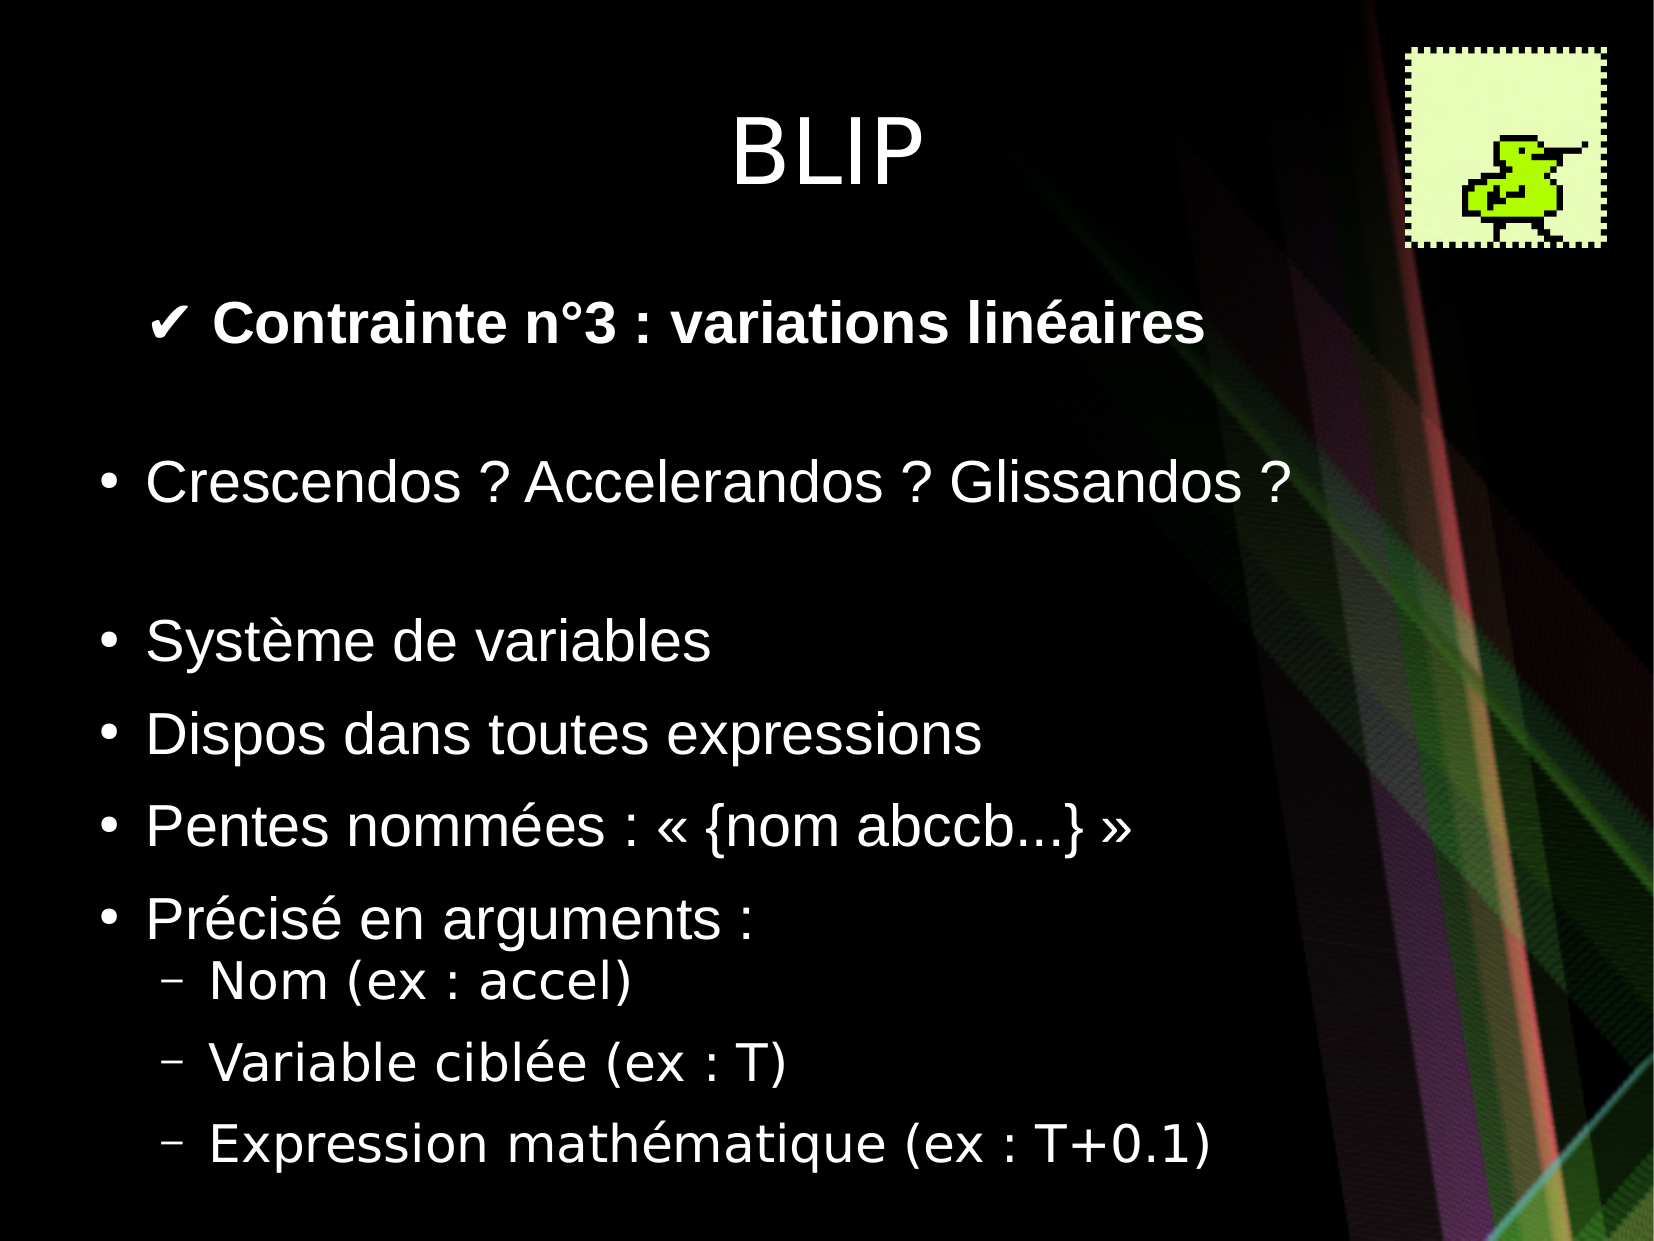

# BLIP
✔️ Contrainte n°3 : variations linéaires
Crescendos ? Accelerandos ? Glissandos ?
Système de variables
Dispos dans toutes expressions
Pentes nommées : « {nom abccb...} »
Précisé en arguments :
Nom (ex : accel)
Variable ciblée (ex : T)
Expression mathématique (ex : T+0.1)